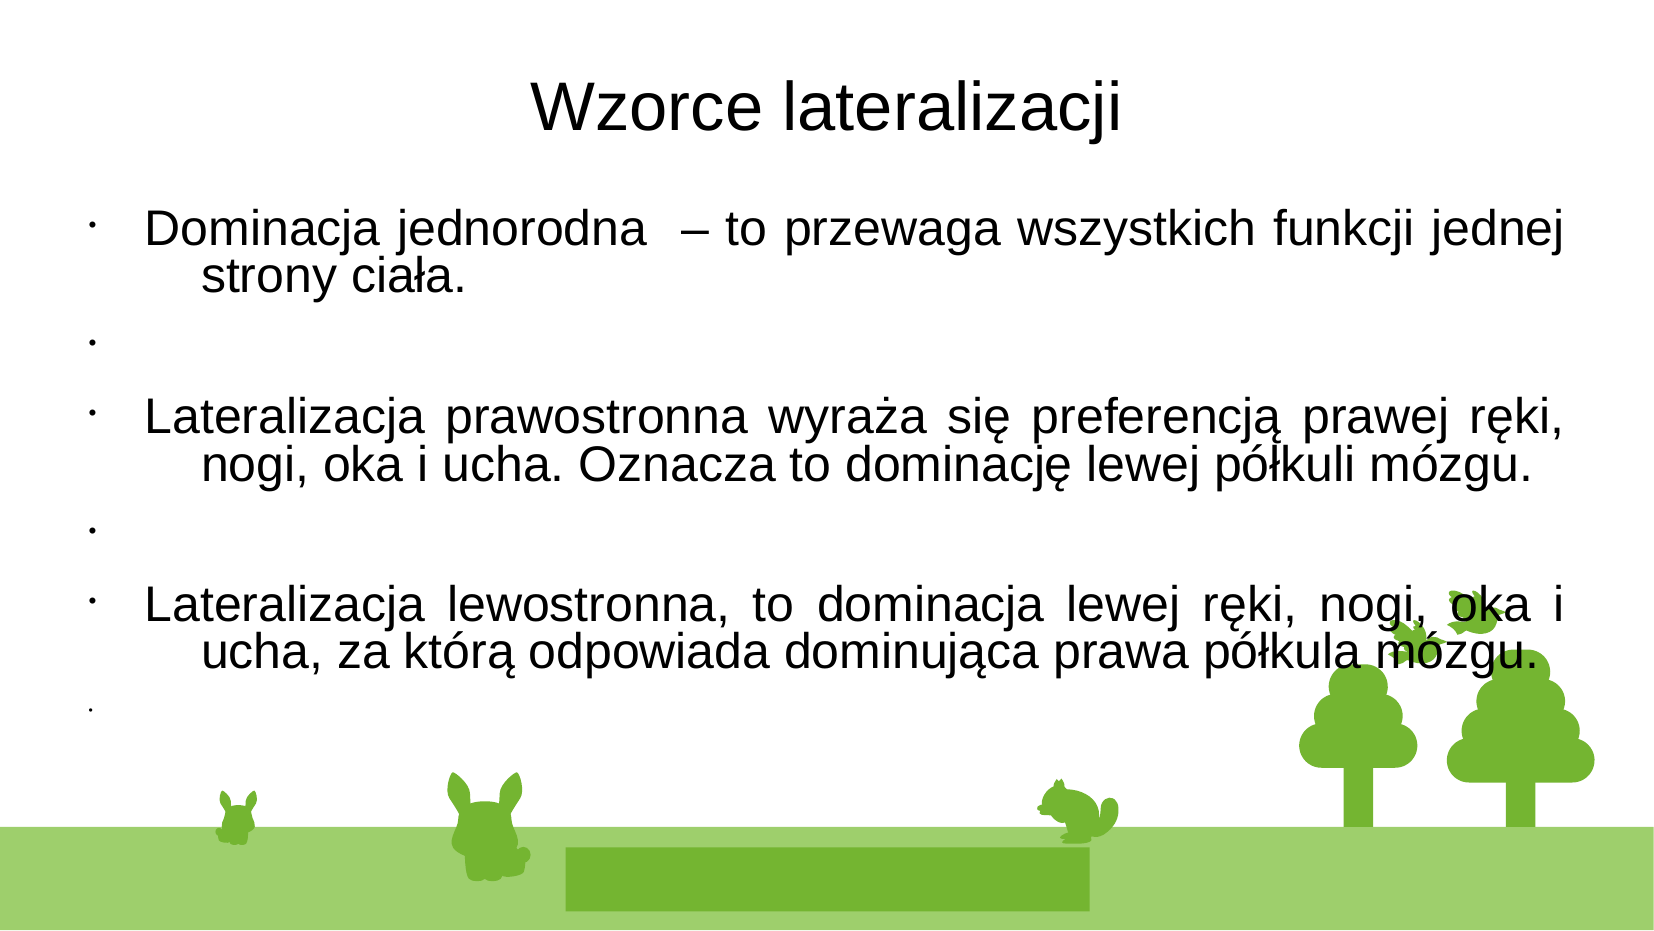

# Wzorce lateralizacji
Dominacja jednorodna – to przewaga wszystkich funkcji jednej strony ciała.
Lateralizacja prawostronna wyraża się preferencją prawej ręki, nogi, oka i ucha. Oznacza to dominację lewej półkuli mózgu.
Lateralizacja lewostronna, to dominacja lewej ręki, nogi, oka i ucha, za którą odpowiada dominująca prawa półkula mózgu.